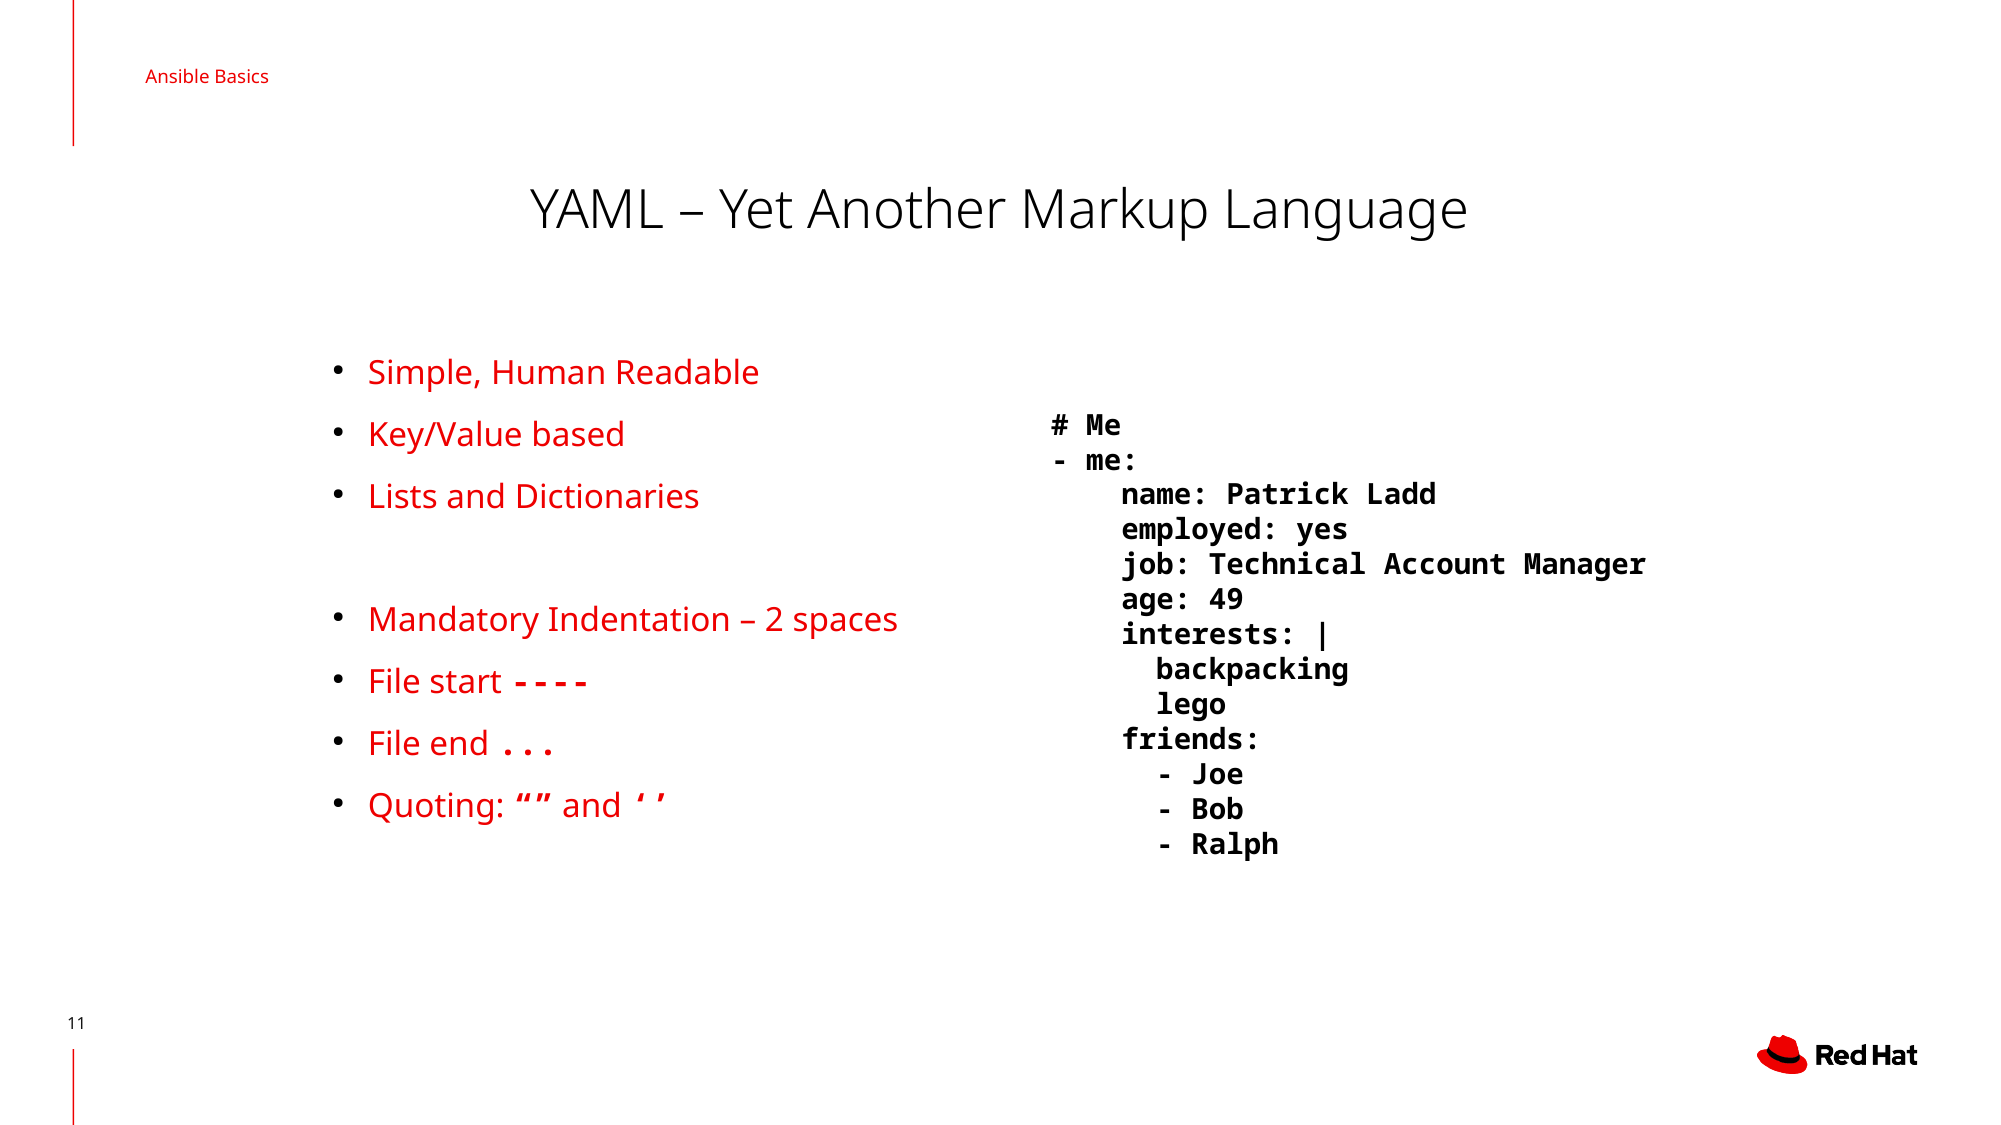

Ansible Basics
# YAML – Yet Another Markup Language
Simple, Human Readable
Key/Value based
Lists and Dictionaries
Mandatory Indentation – 2 spaces
File start ----
File end ...
Quoting: “” and ‘’
 # Me
 - me:
 name: Patrick Ladd
 employed: yes
 job: Technical Account Manager
 age: 49
 interests: |
 backpacking
 lego
 friends:
 - Joe
 - Bob
 - Ralph
11